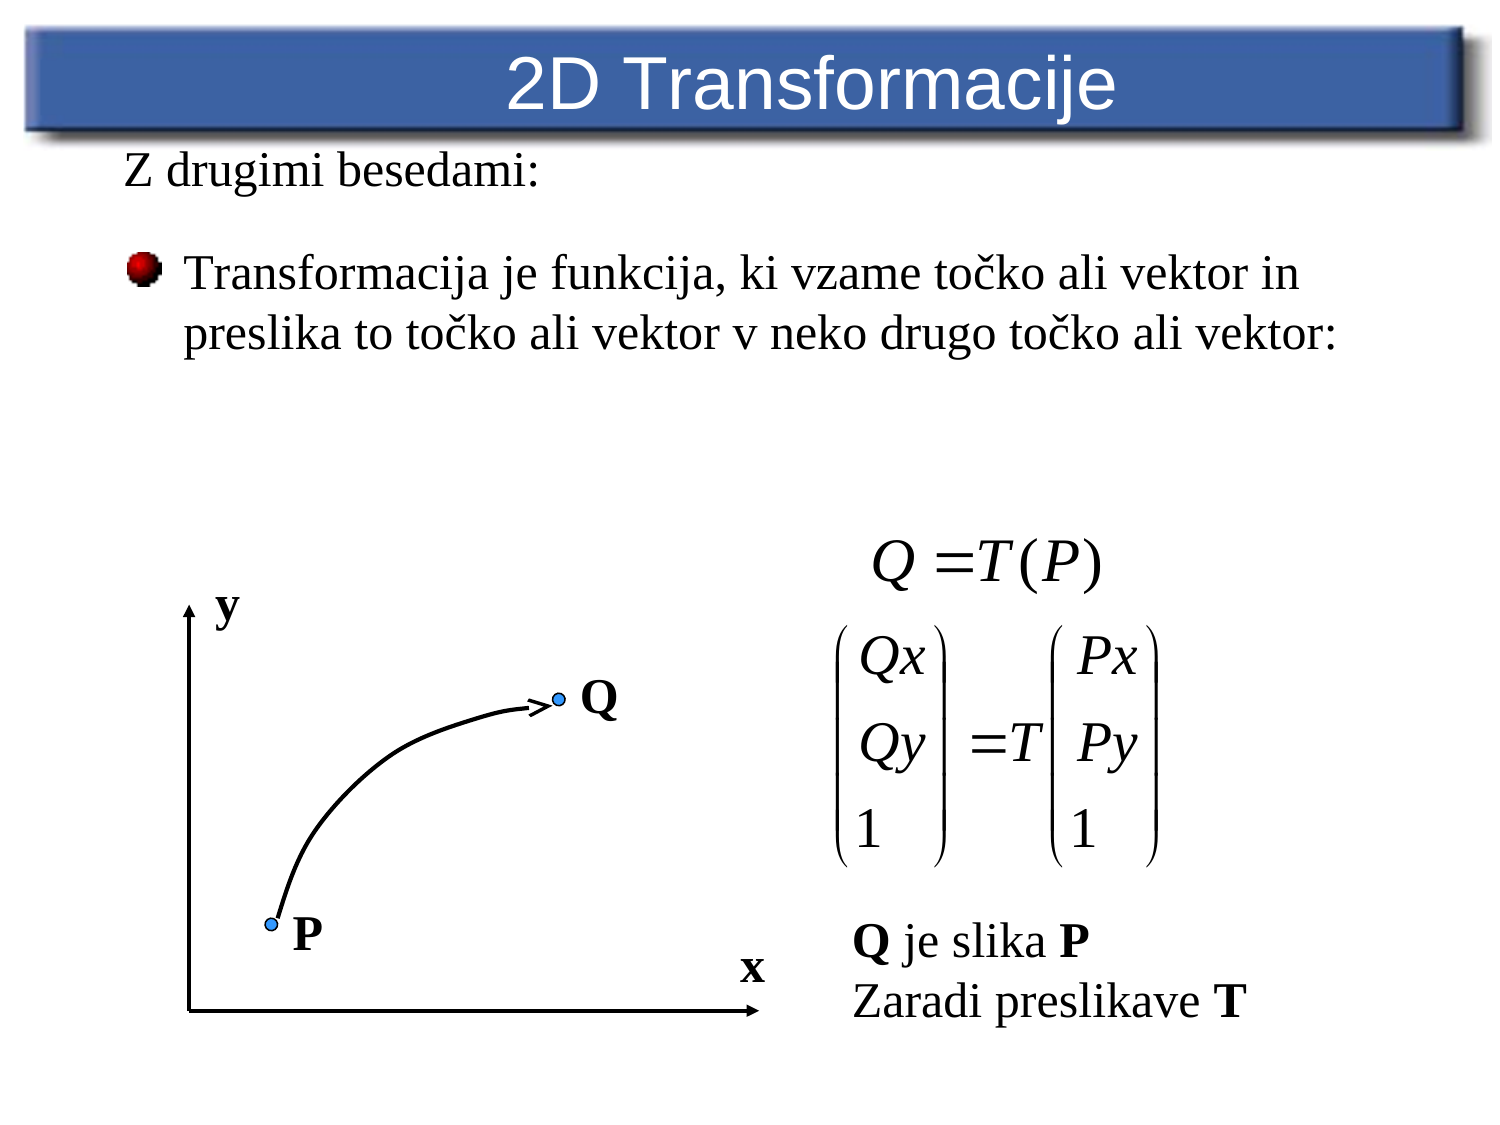

# 2D Transformacije
Z drugimi besedami:
Transformacija je funkcija, ki vzame točko ali vektor in preslika to točko ali vektor v neko drugo točko ali vektor:
y
Q
P
Q je slika P
Zaradi preslikave T
x